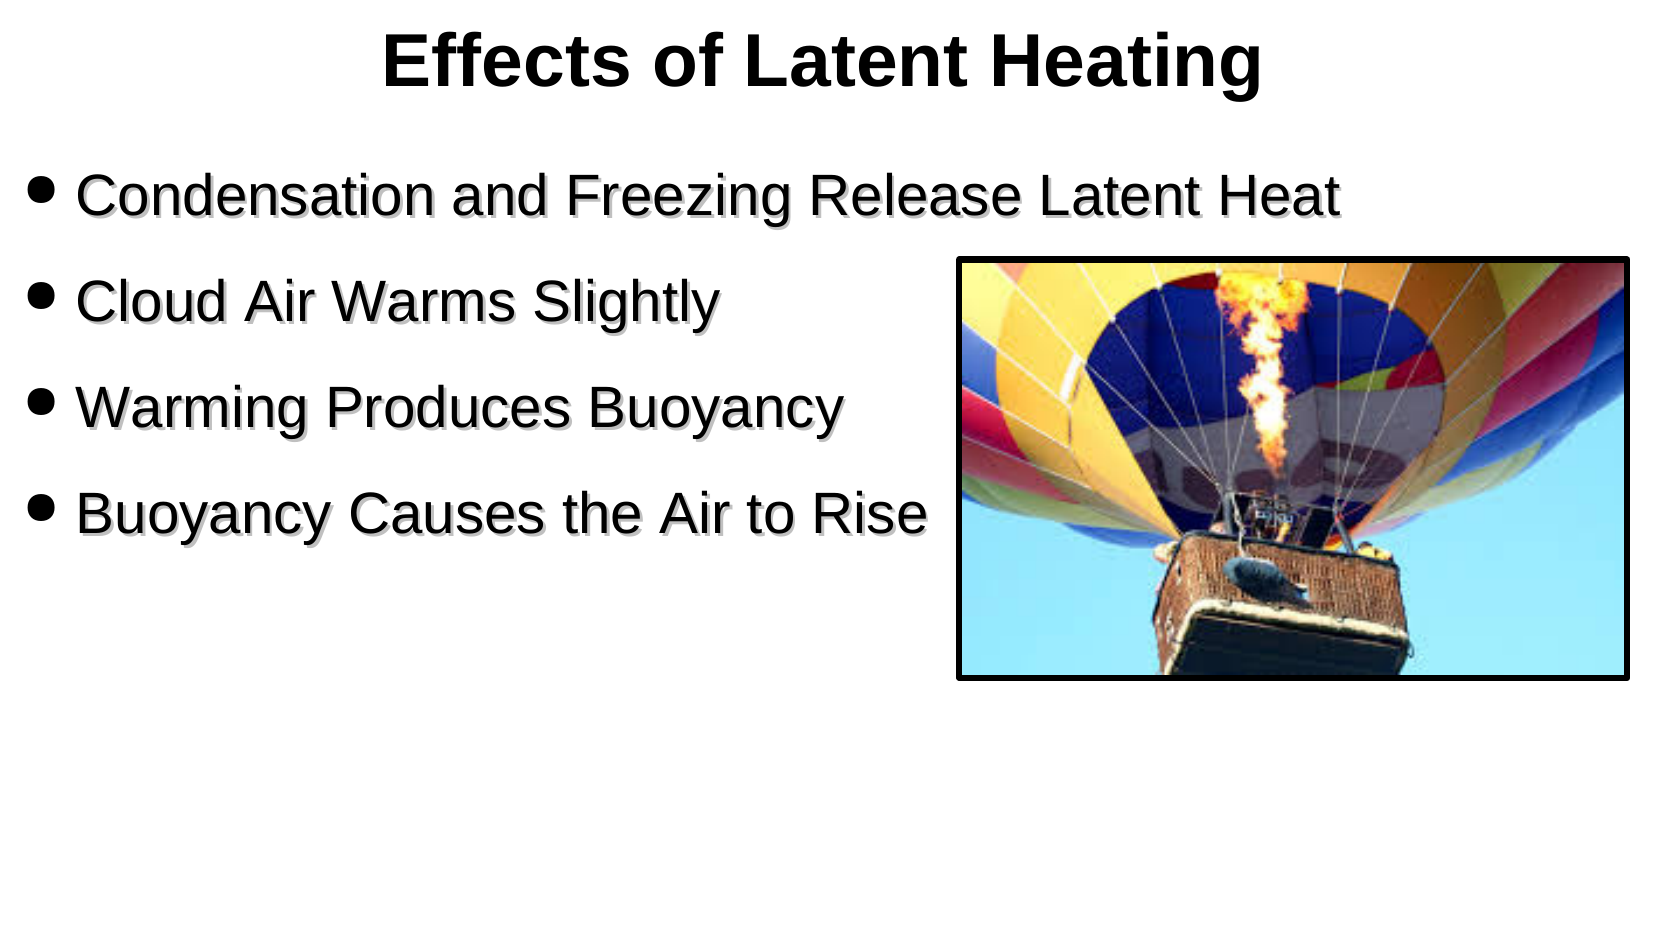

# Effects of Latent Heating
 Condensation and Freezing Release Latent Heat
 Cloud Air Warms Slightly
 Warming Produces Buoyancy
 Buoyancy Causes the Air to Rise